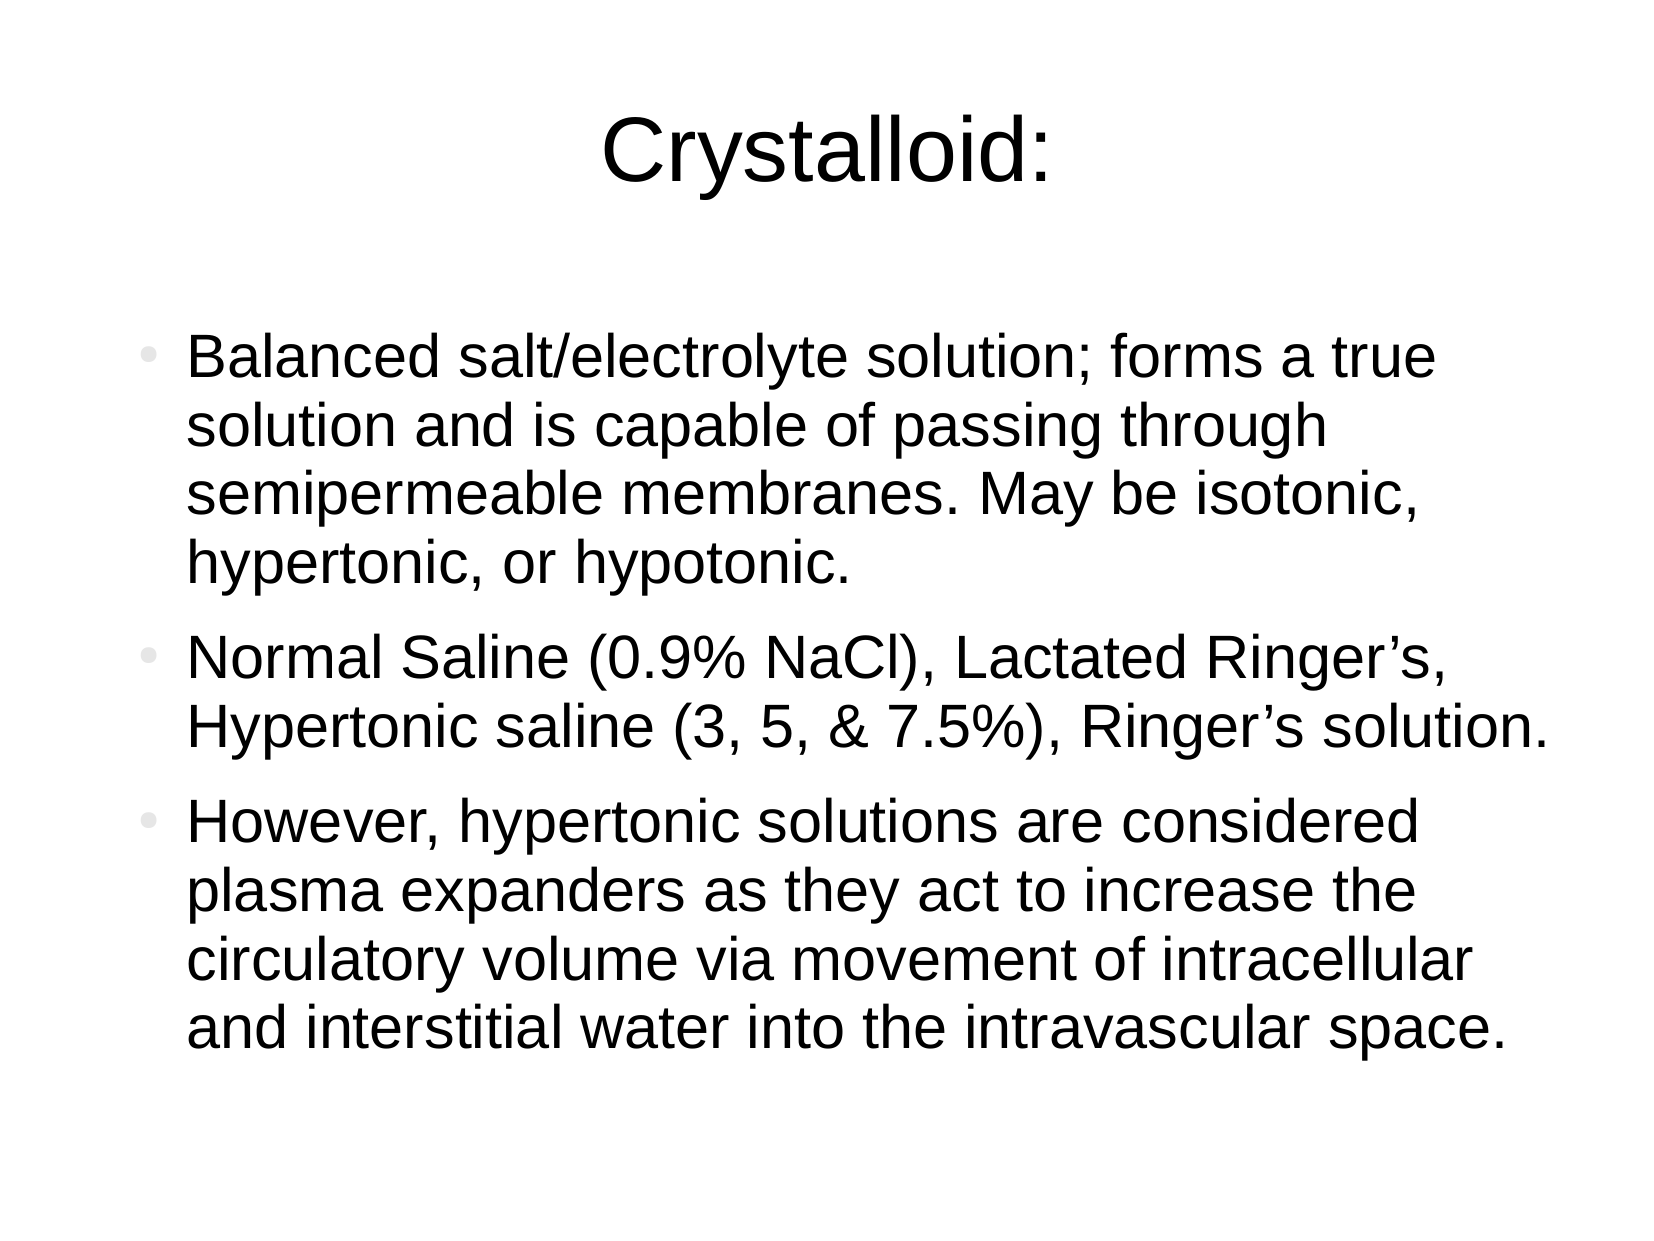

Crystalloid:
# Balanced salt/electrolyte solution; forms a true solution and is capable of passing through semipermeable membranes. May be isotonic, hypertonic, or hypotonic.
Normal Saline (0.9% NaCl), Lactated Ringer’s, Hypertonic saline (3, 5, & 7.5%), Ringer’s solution.
However, hypertonic solutions are considered plasma expanders as they act to increase the circulatory volume via movement of intracellular and interstitial water into the intravascular space.